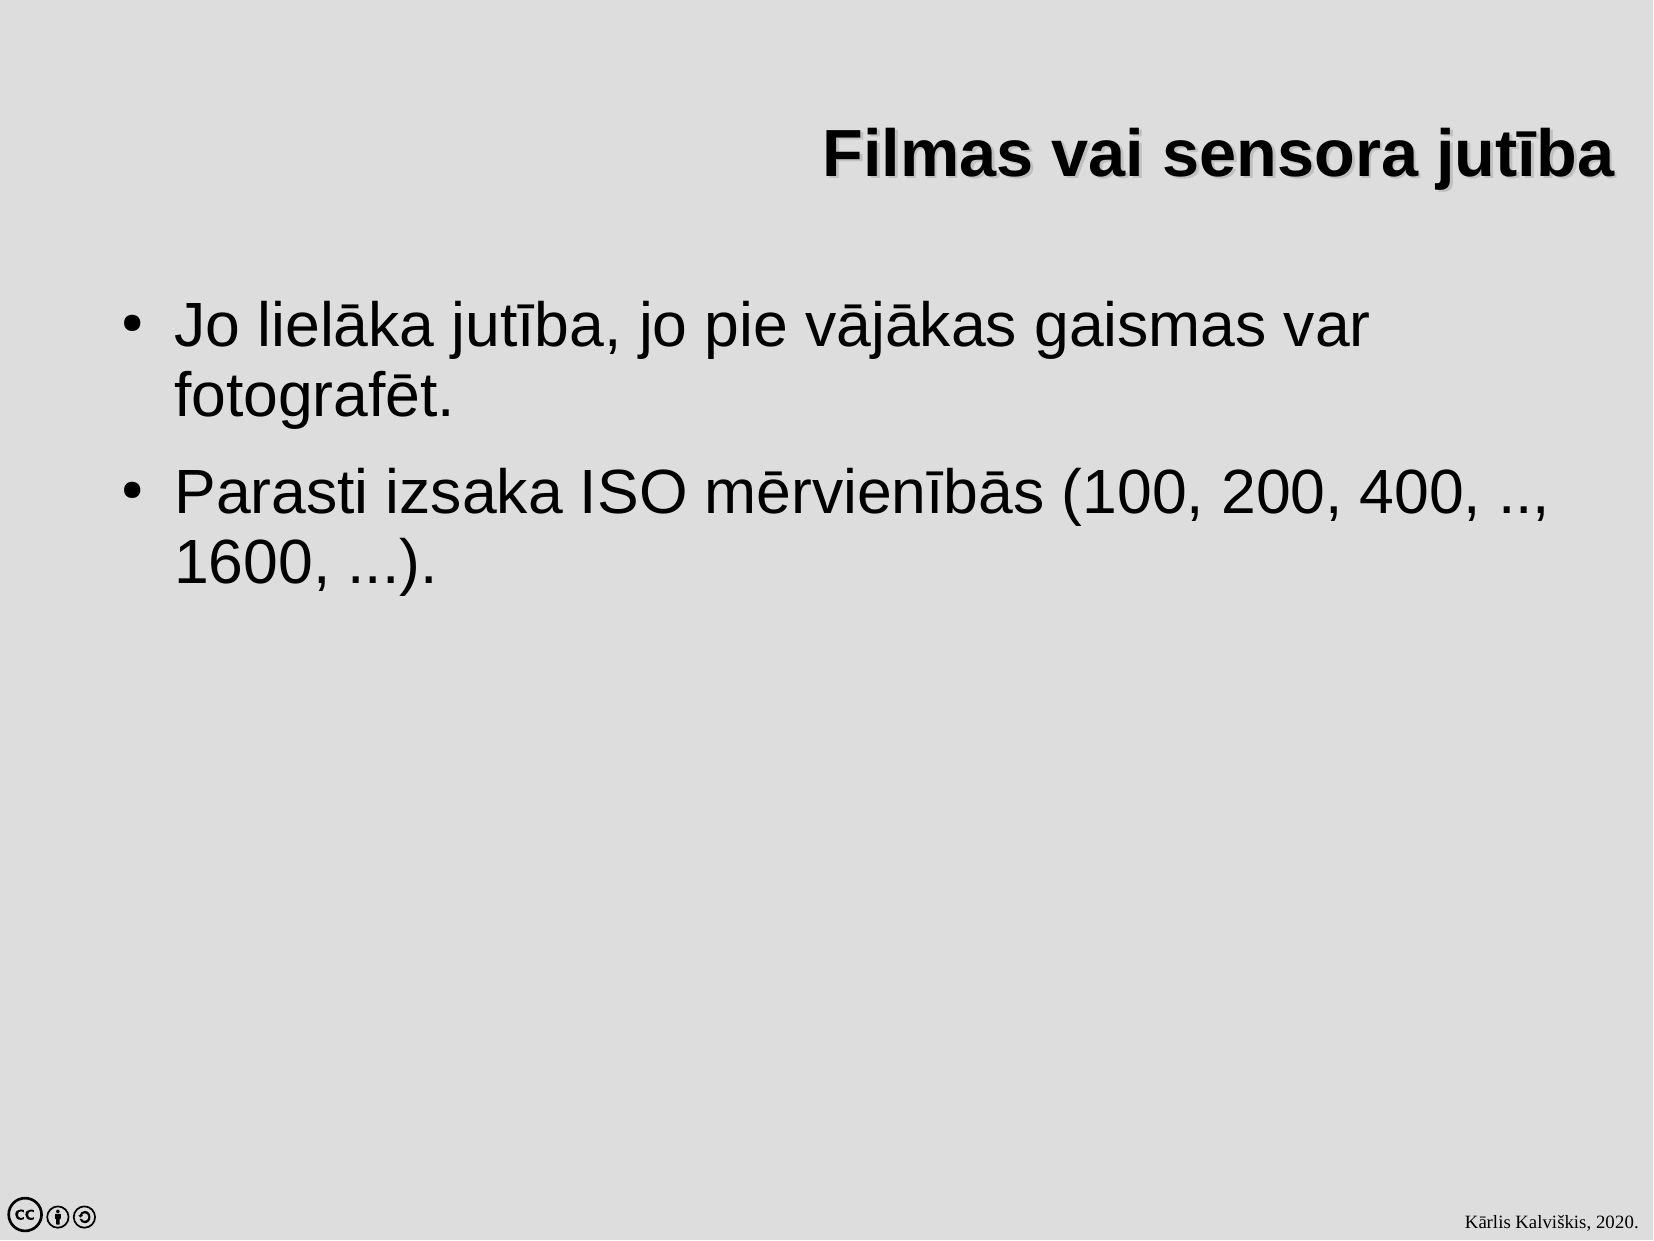

# Filmas vai sensora jutība
Jo lielāka jutība, jo pie vājākas gaismas var fotografēt.
Parasti izsaka ISO mērvienībās (100, 200, 400, .., 1600, ...).